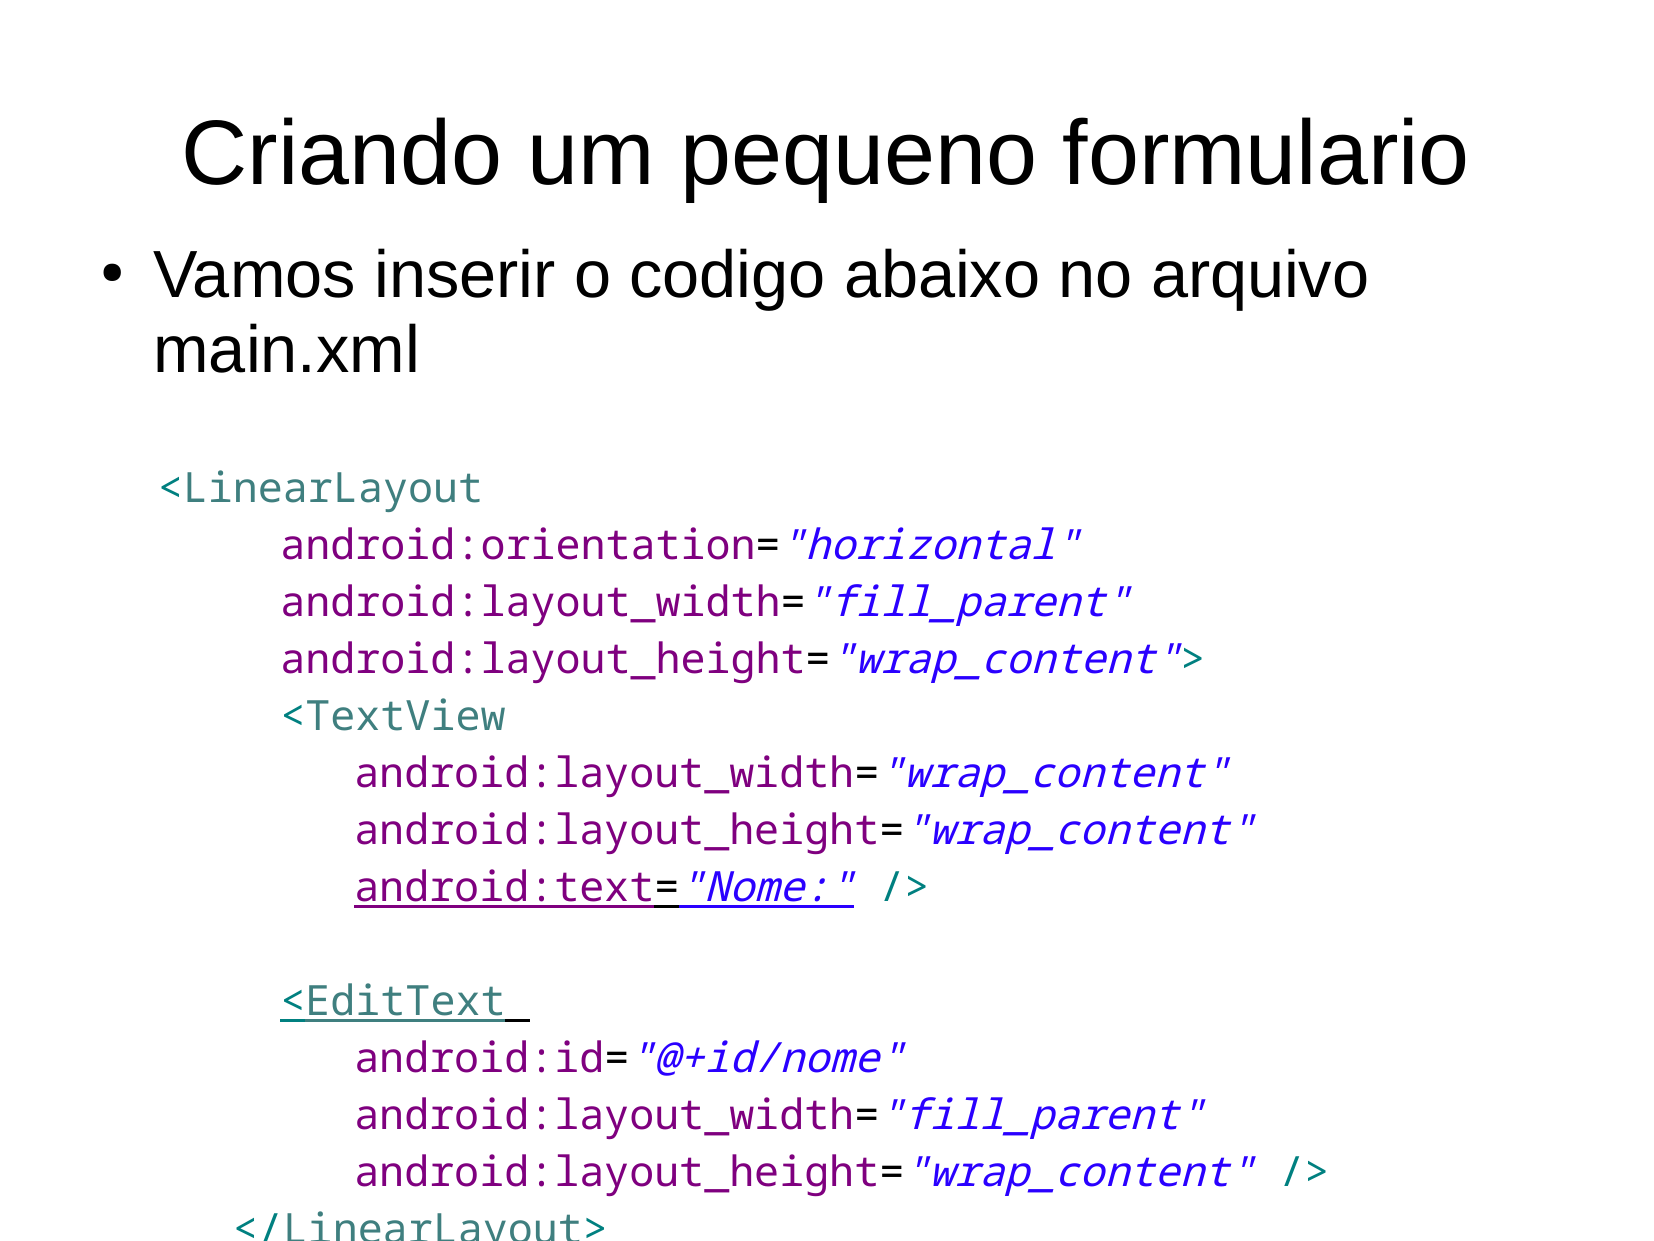

# Criando um pequeno formulario
Vamos inserir o codigo abaixo no arquivo main.xml
 <LinearLayout
		android:orientation="horizontal"
		android:layout_width="fill_parent"
		android:layout_height="wrap_content">
 	<TextView
			android:layout_width="wrap_content"
			android:layout_height="wrap_content"
			android:text="Nome:" />
		<EditText
	 	android:id="@+id/nome"
			android:layout_width="fill_parent"
			android:layout_height="wrap_content" />
 </LinearLayout>